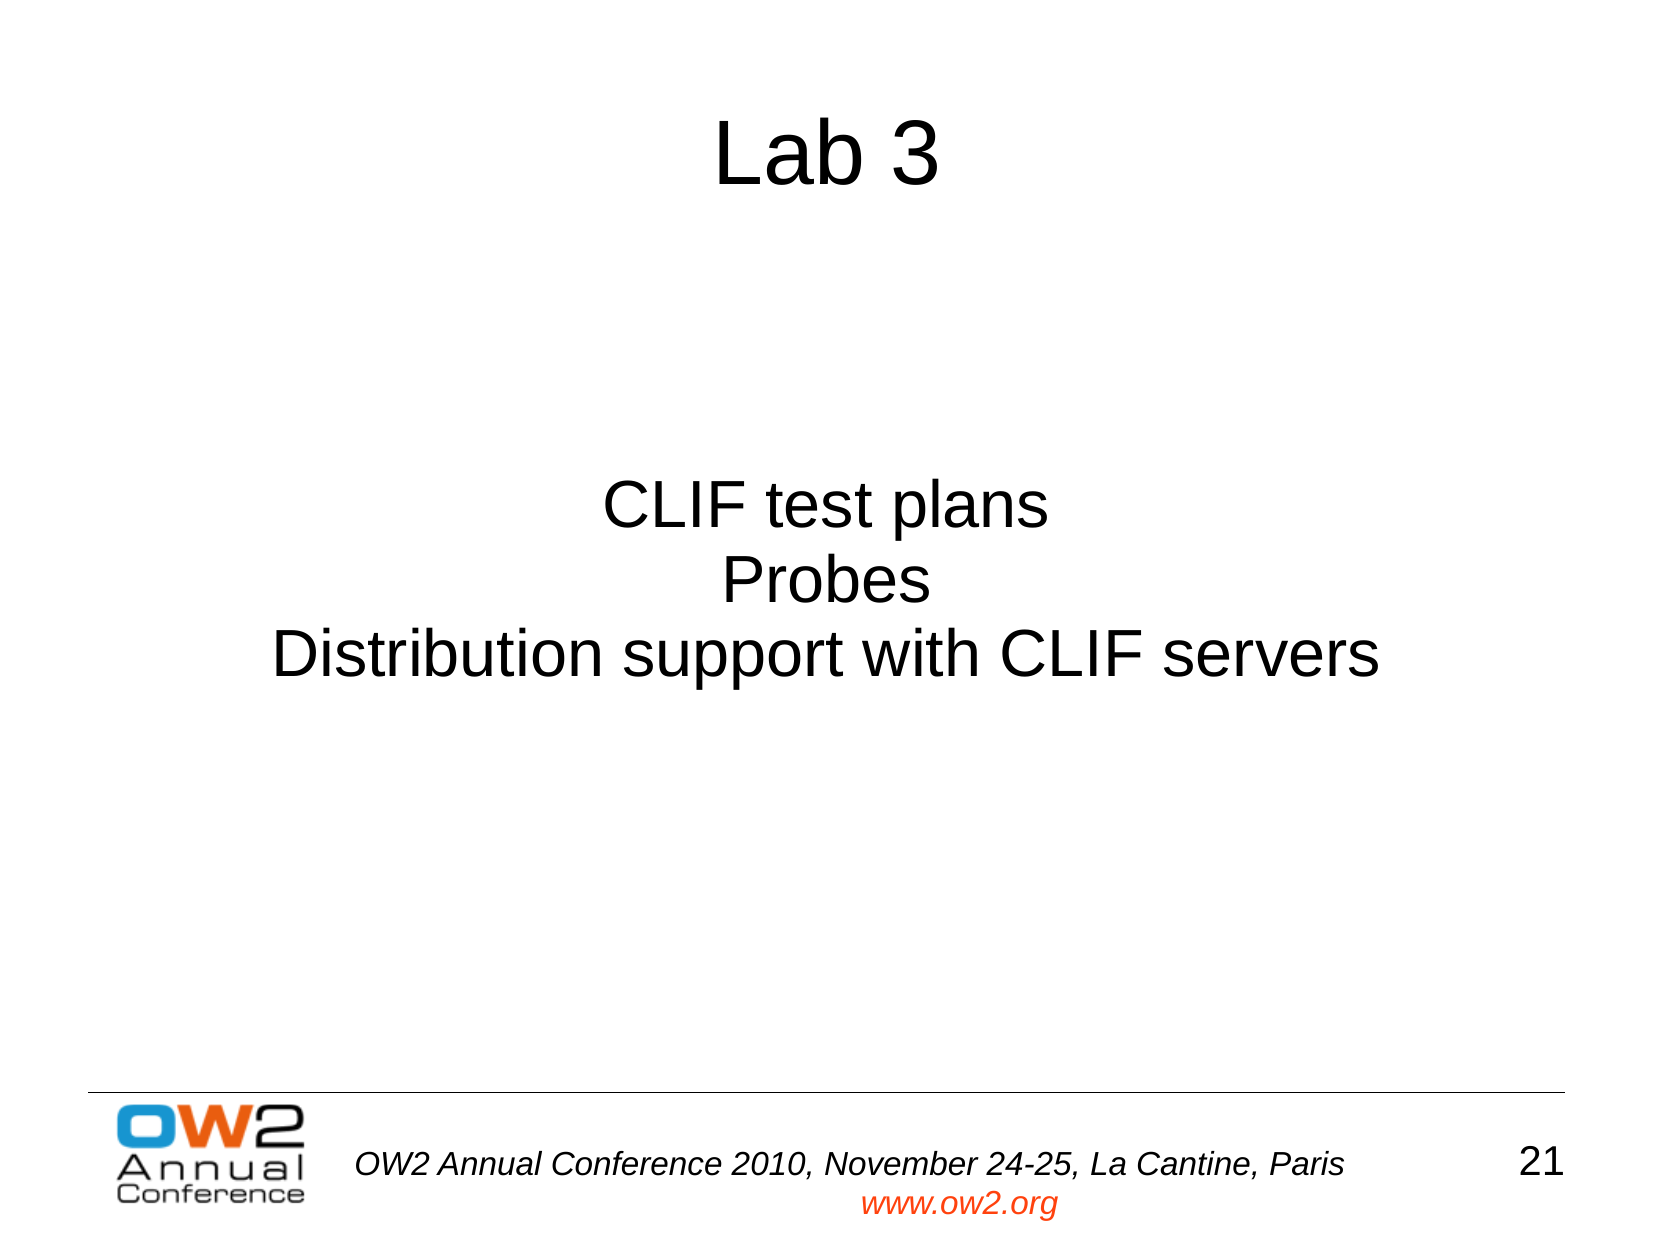

# Lab 3
CLIF test plans
Probes
Distribution support with CLIF servers